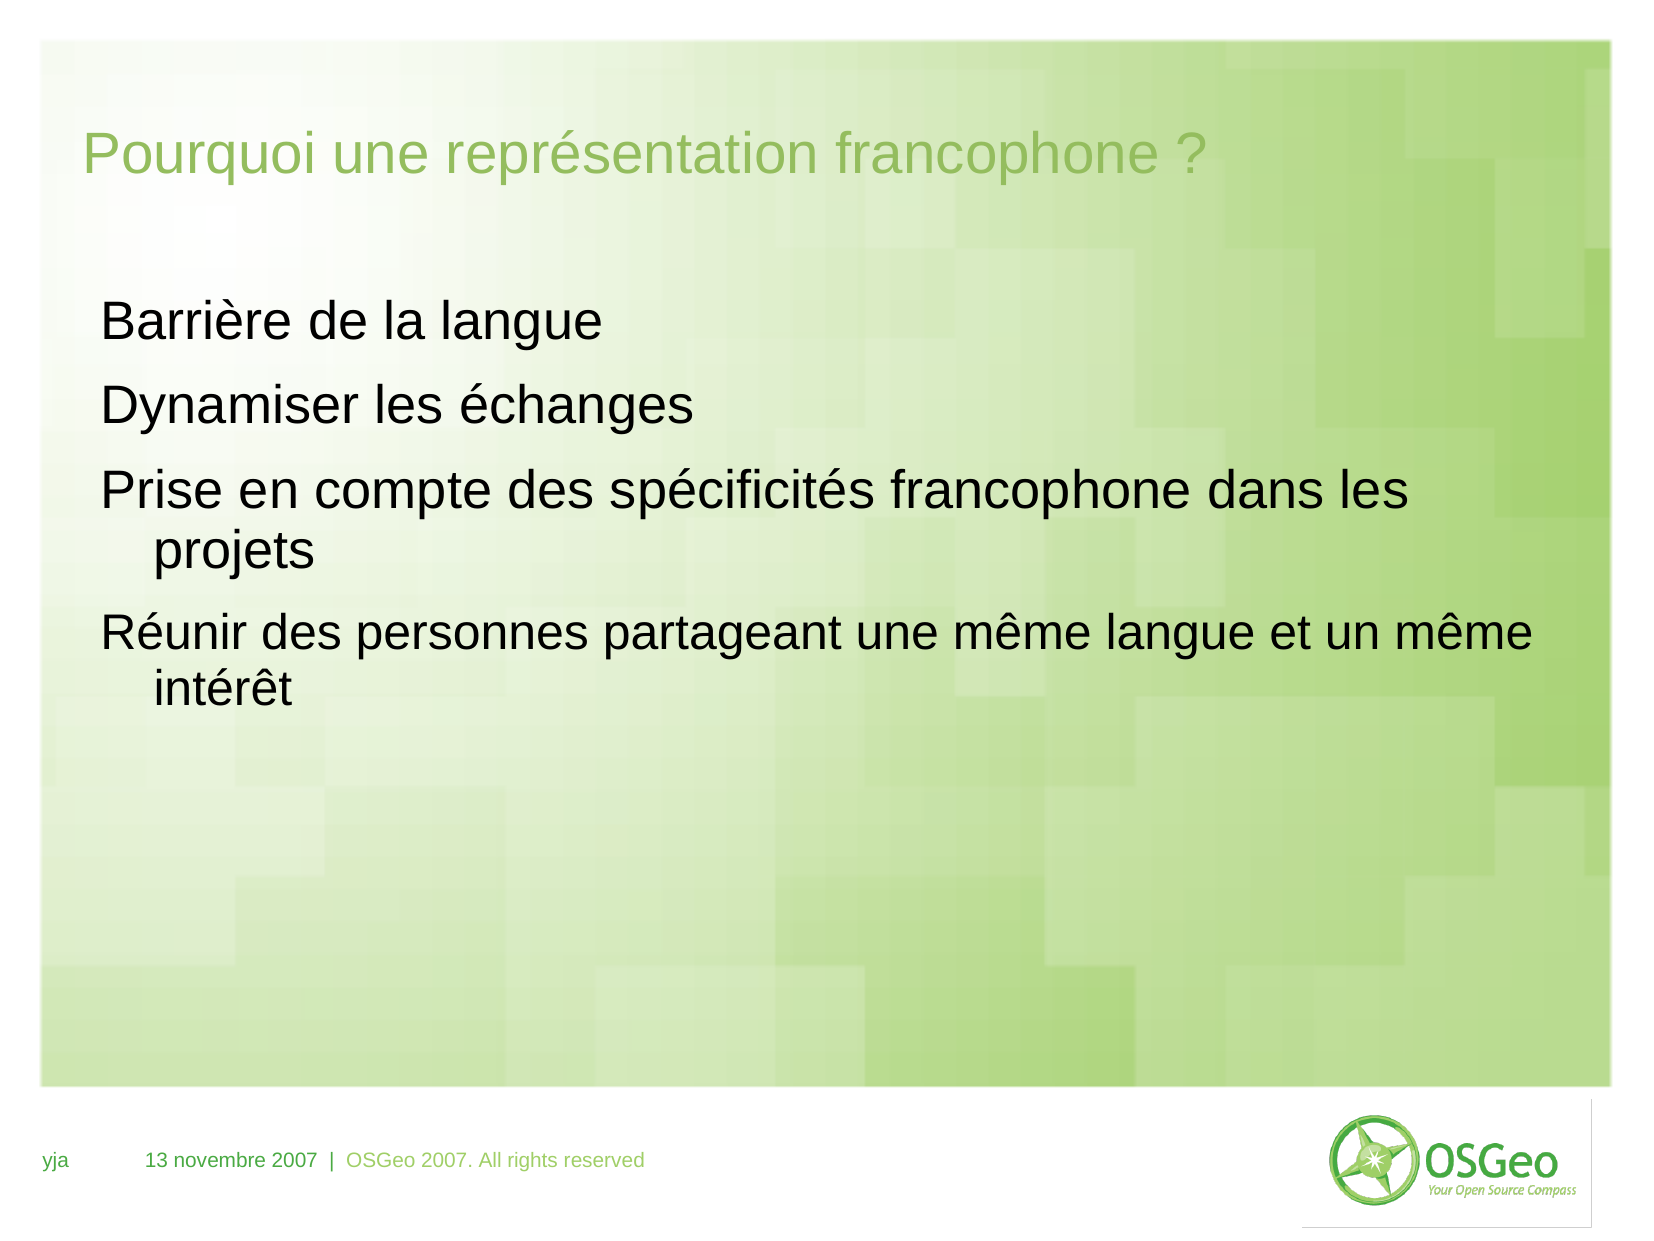

# Pourquoi une représentation francophone ?
Barrière de la langue
Dynamiser les échanges
Prise en compte des spécificités francophone dans les projets
Réunir des personnes partageant une même langue et un même intérêt